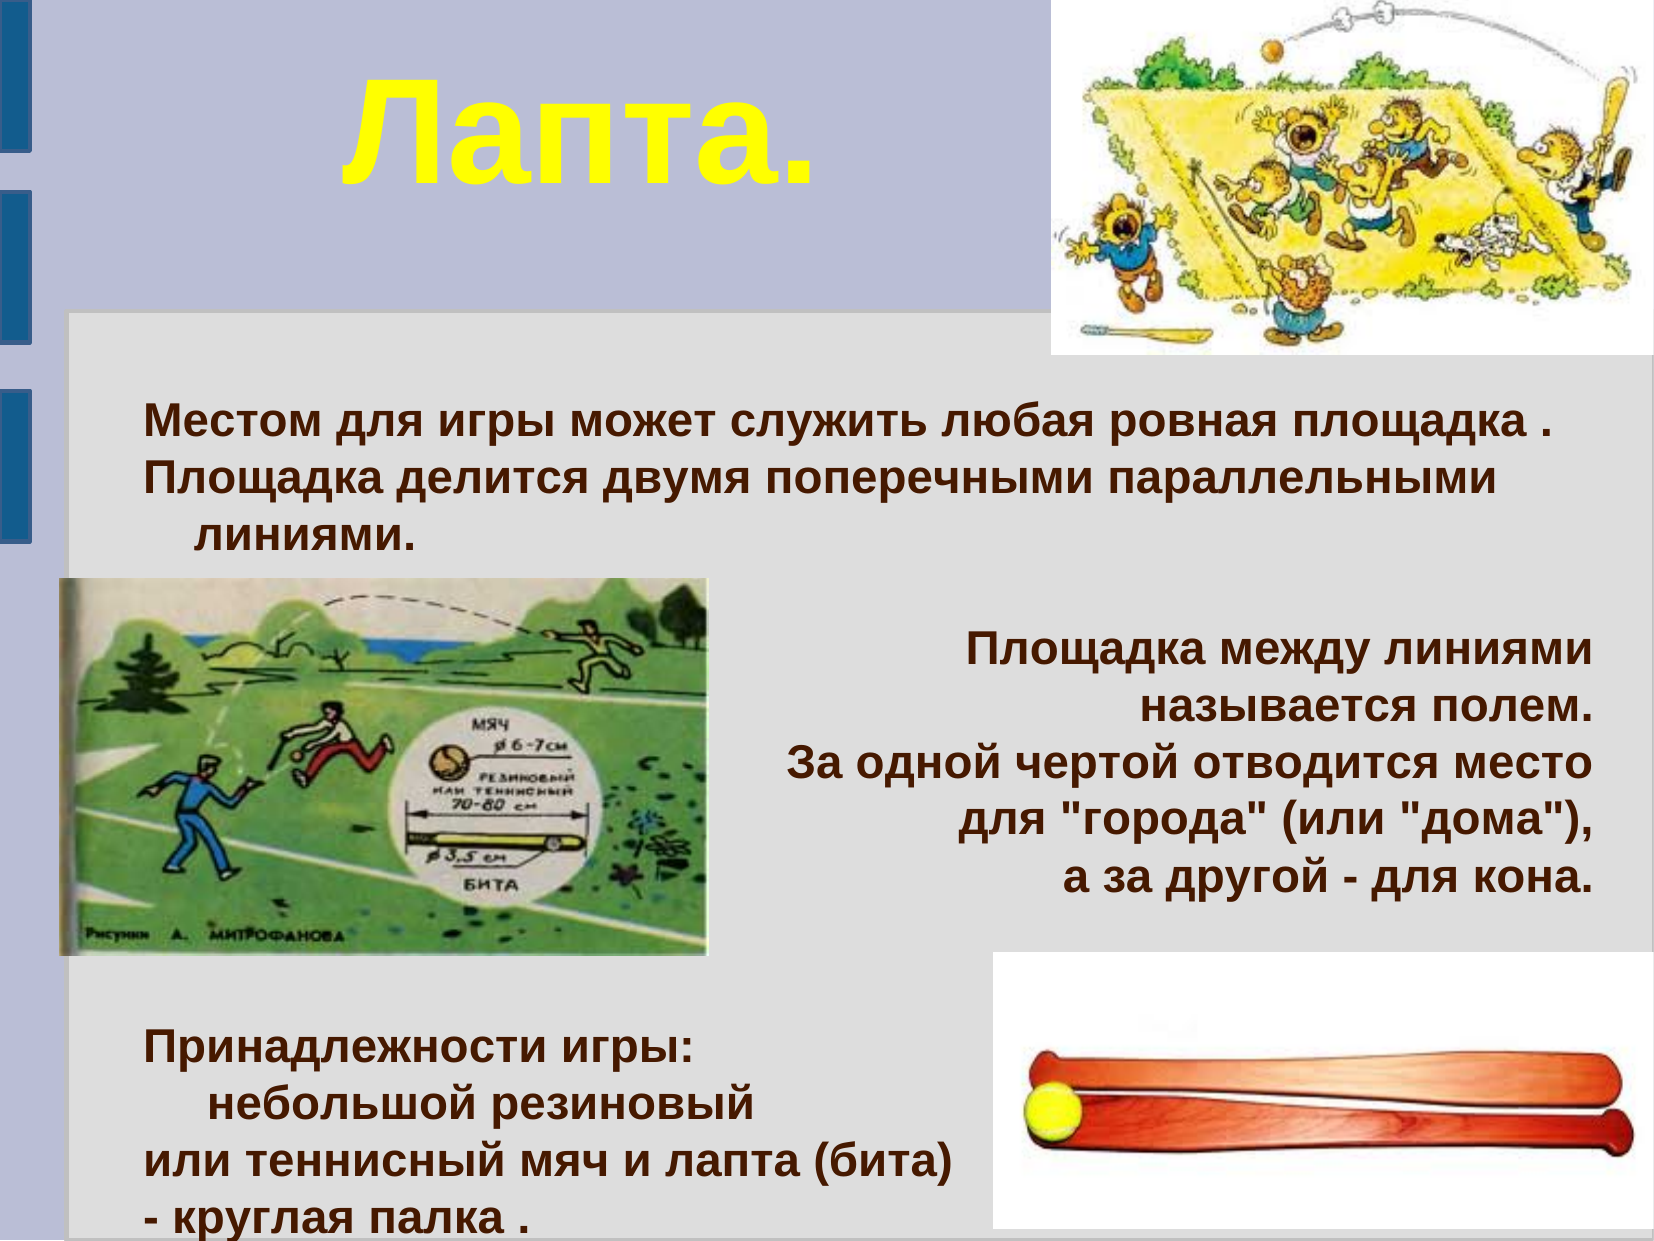

# Лапта.
Местом для игры может служить любая ровная площадка .
Площадка делится двумя поперечными параллельными линиями.
Площадка между линиями
называется полем.
За одной чертой отводится место
для "города" (или "дома"),
а за другой - для кона.
Принадлежности игры:
 небольшой резиновый
или теннисный мяч и лапта (бита)
- круглая палка .